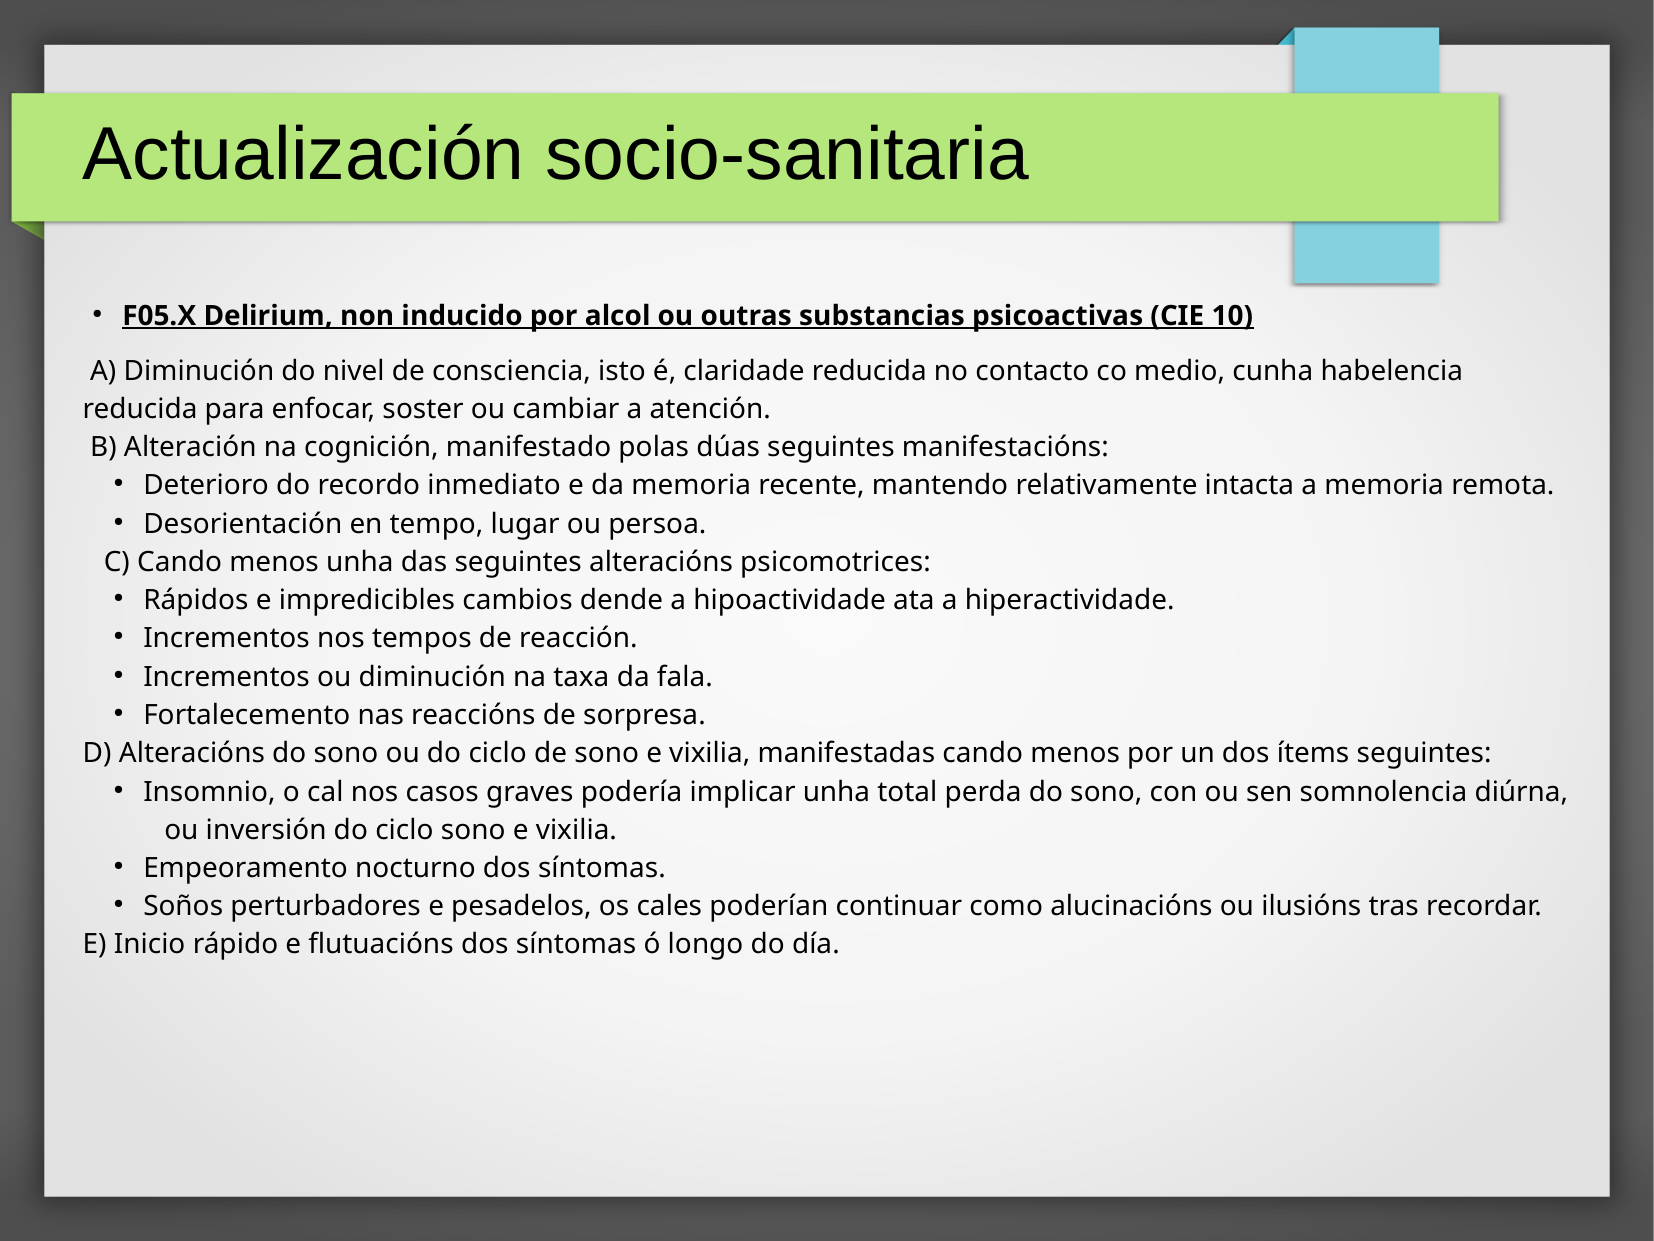

# Actualización socio-sanitaria
F05.X Delirium, non inducido por alcol ou outras substancias psicoactivas (CIE 10)
 A) Diminución do nivel de consciencia, isto é, claridade reducida no contacto co medio, cunha habelencia reducida para enfocar, soster ou cambiar a atención.
 B) Alteración na cognición, manifestado polas dúas seguintes manifestacións:
Deterioro do recordo inmediato e da memoria recente, mantendo relativamente intacta a memoria remota.
Desorientación en tempo, lugar ou persoa.
C) Cando menos unha das seguintes alteracións psicomotrices:
Rápidos e impredicibles cambios dende a hipoactividade ata a hiperactividade.
Incrementos nos tempos de reacción.
Incrementos ou diminución na taxa da fala.
Fortalecemento nas reaccións de sorpresa.
D) Alteracións do sono ou do ciclo de sono e vixilia, manifestadas cando menos por un dos ítems seguintes:
Insomnio, o cal nos casos graves podería implicar unha total perda do sono, con ou sen somnolencia diúrna, ou inversión do ciclo sono e vixilia.
Empeoramento nocturno dos síntomas.
Soños perturbadores e pesadelos, os cales poderían continuar como alucinacións ou ilusións tras recordar.
E) Inicio rápido e flutuacións dos síntomas ó longo do día.